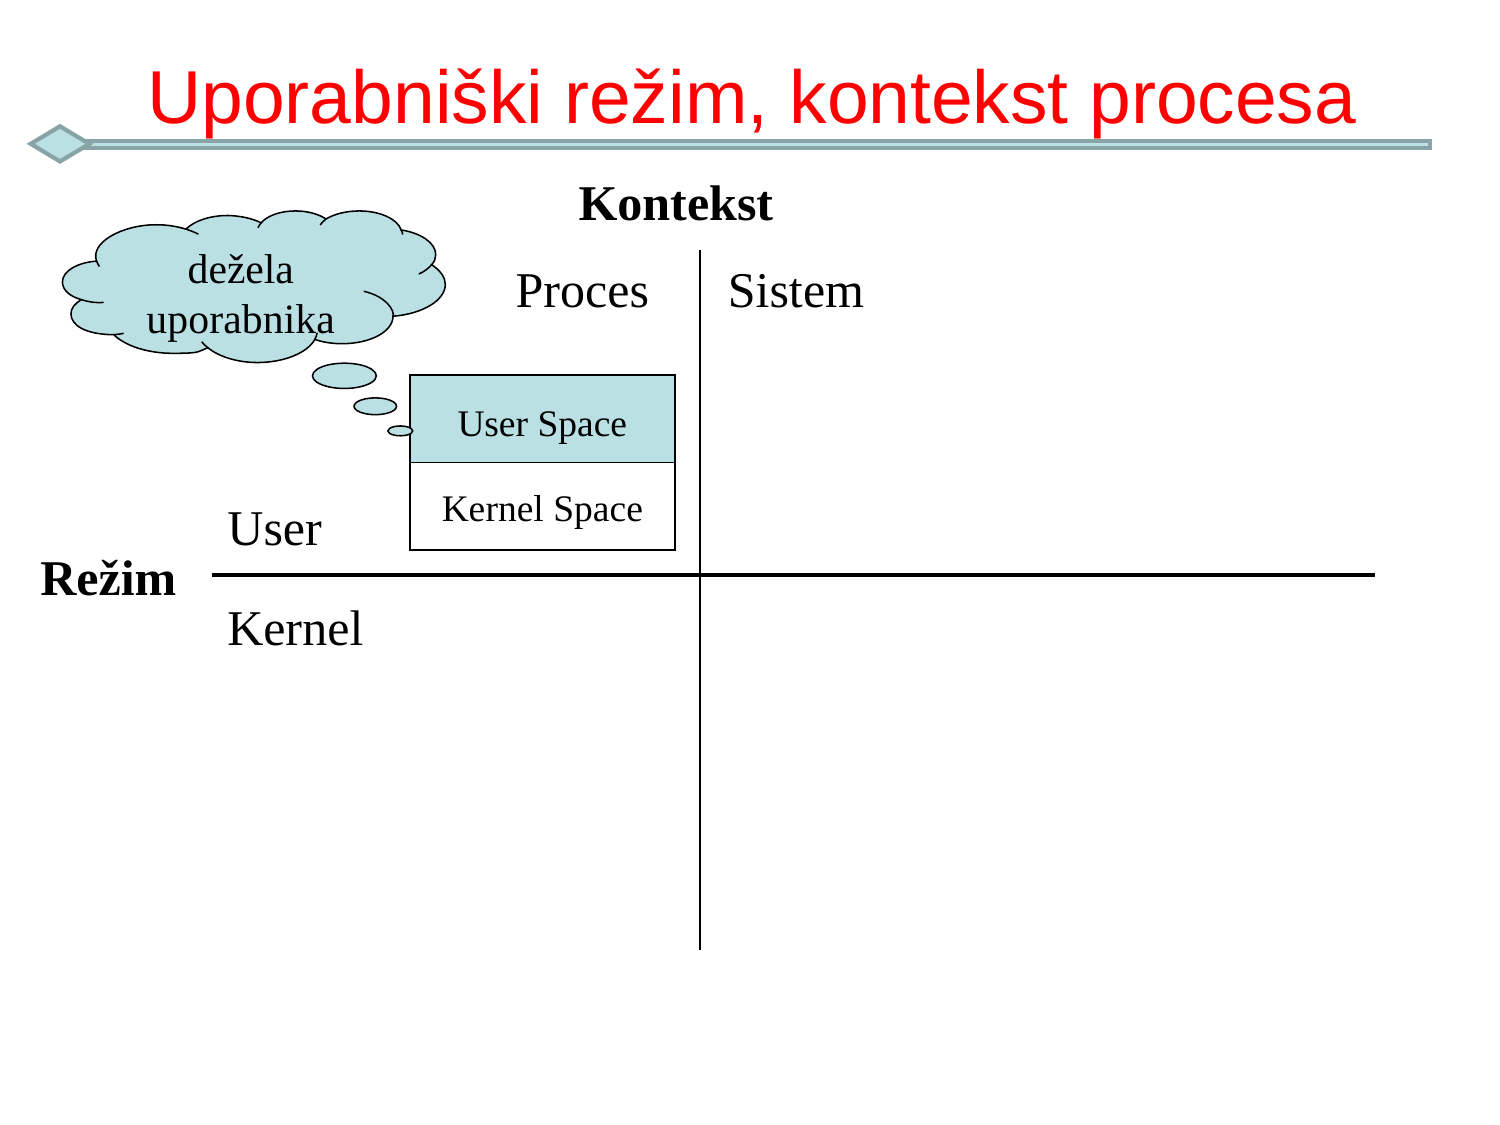

# Uporabniški režim, kontekst procesa
Kontekst
dežela uporabnika
Proces
Sistem
User Space
Kernel Space
User
Režim
Kernel